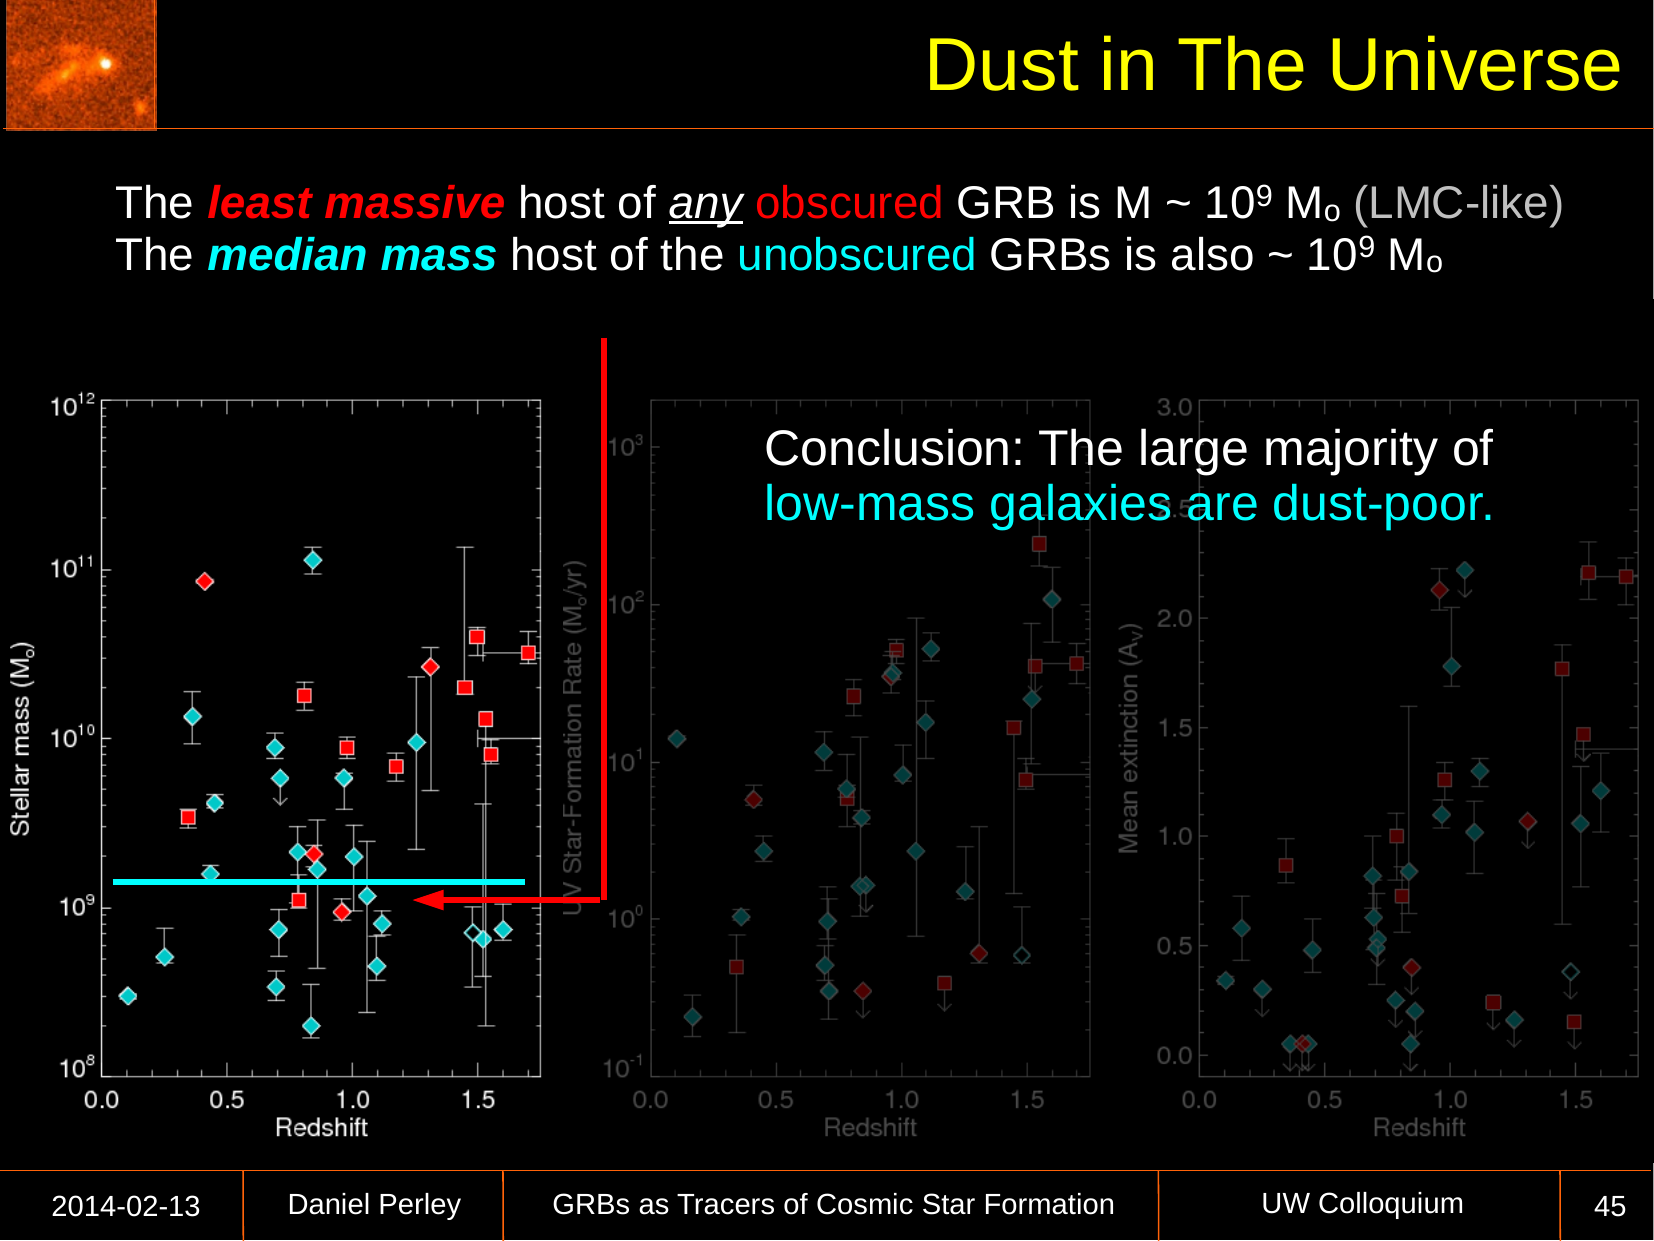

# Dust in The Universe
The least massive host of any obscured GRB is M ~ 109 Mo (LMC-like)
The median mass host of the unobscured GRBs is also ~ 109 Mo
Conclusion: The large majority of low-mass galaxies are dust-poor.
2014-02-13
45